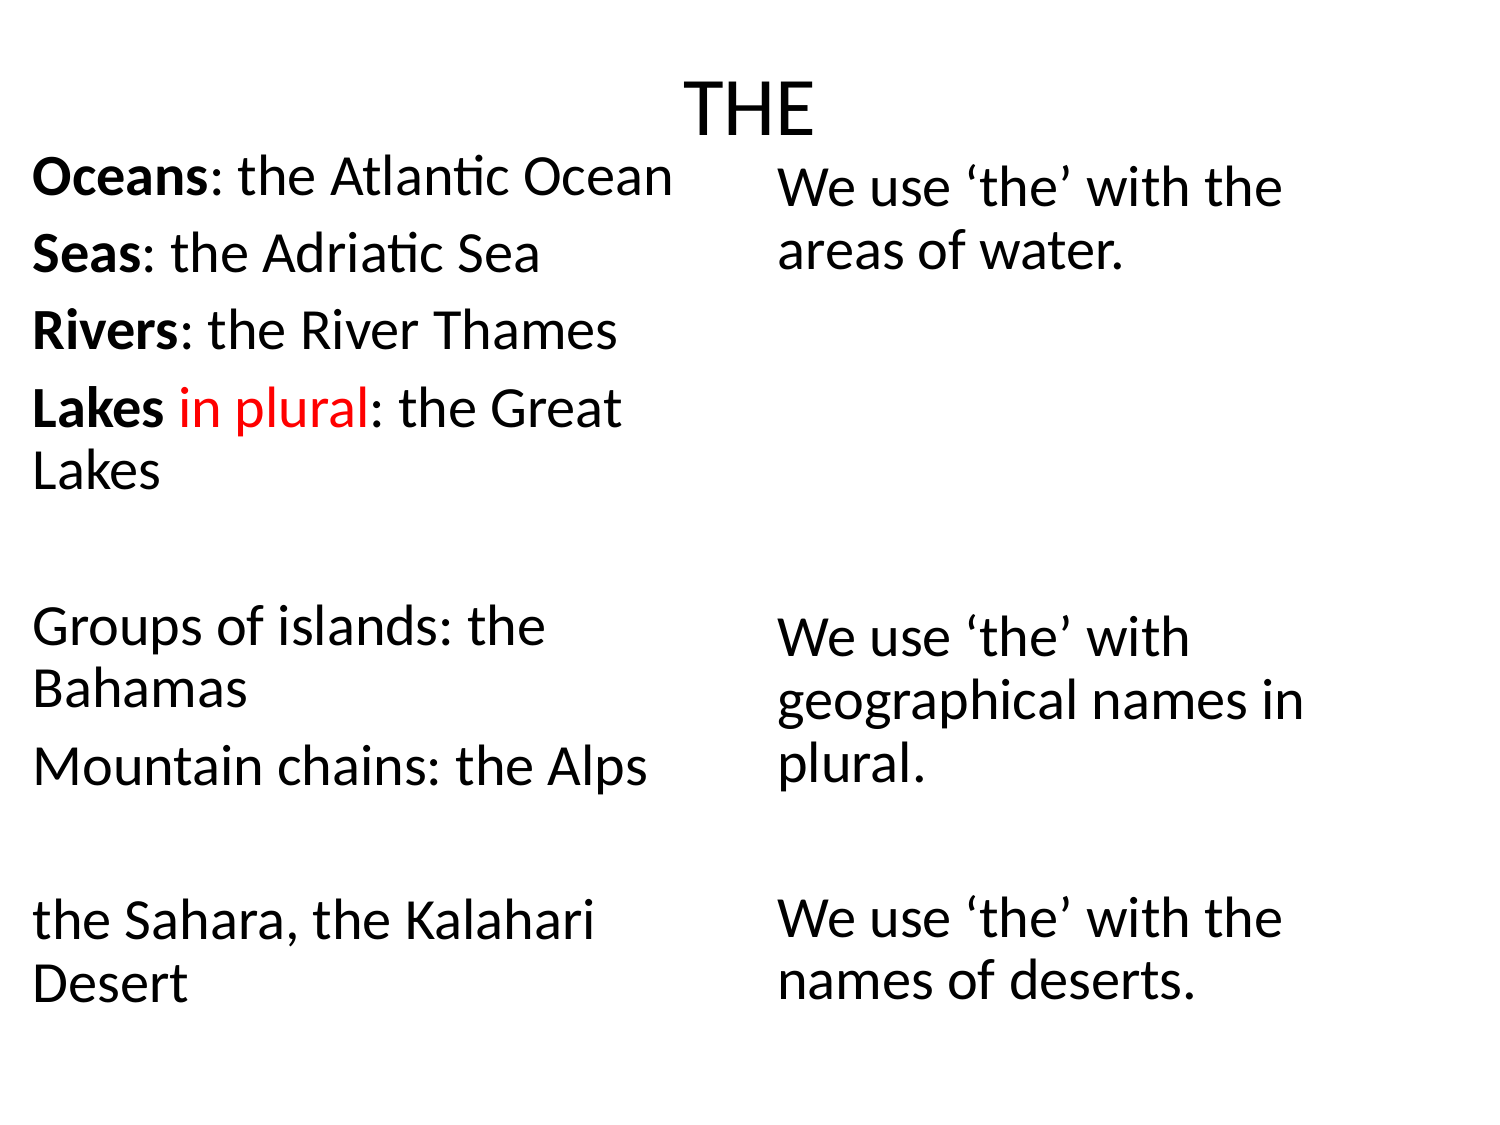

# THE
Oceans: the Atlantic Ocean
Seas: the Adriatic Sea
Rivers: the River Thames
Lakes in plural: the Great Lakes
Groups of islands: the Bahamas
Mountain chains: the Alps
the Sahara, the Kalahari Desert
We use ‘the’ with the areas of water.
We use ‘the’ with geographical names in plural.
We use ‘the’ with the names of deserts.